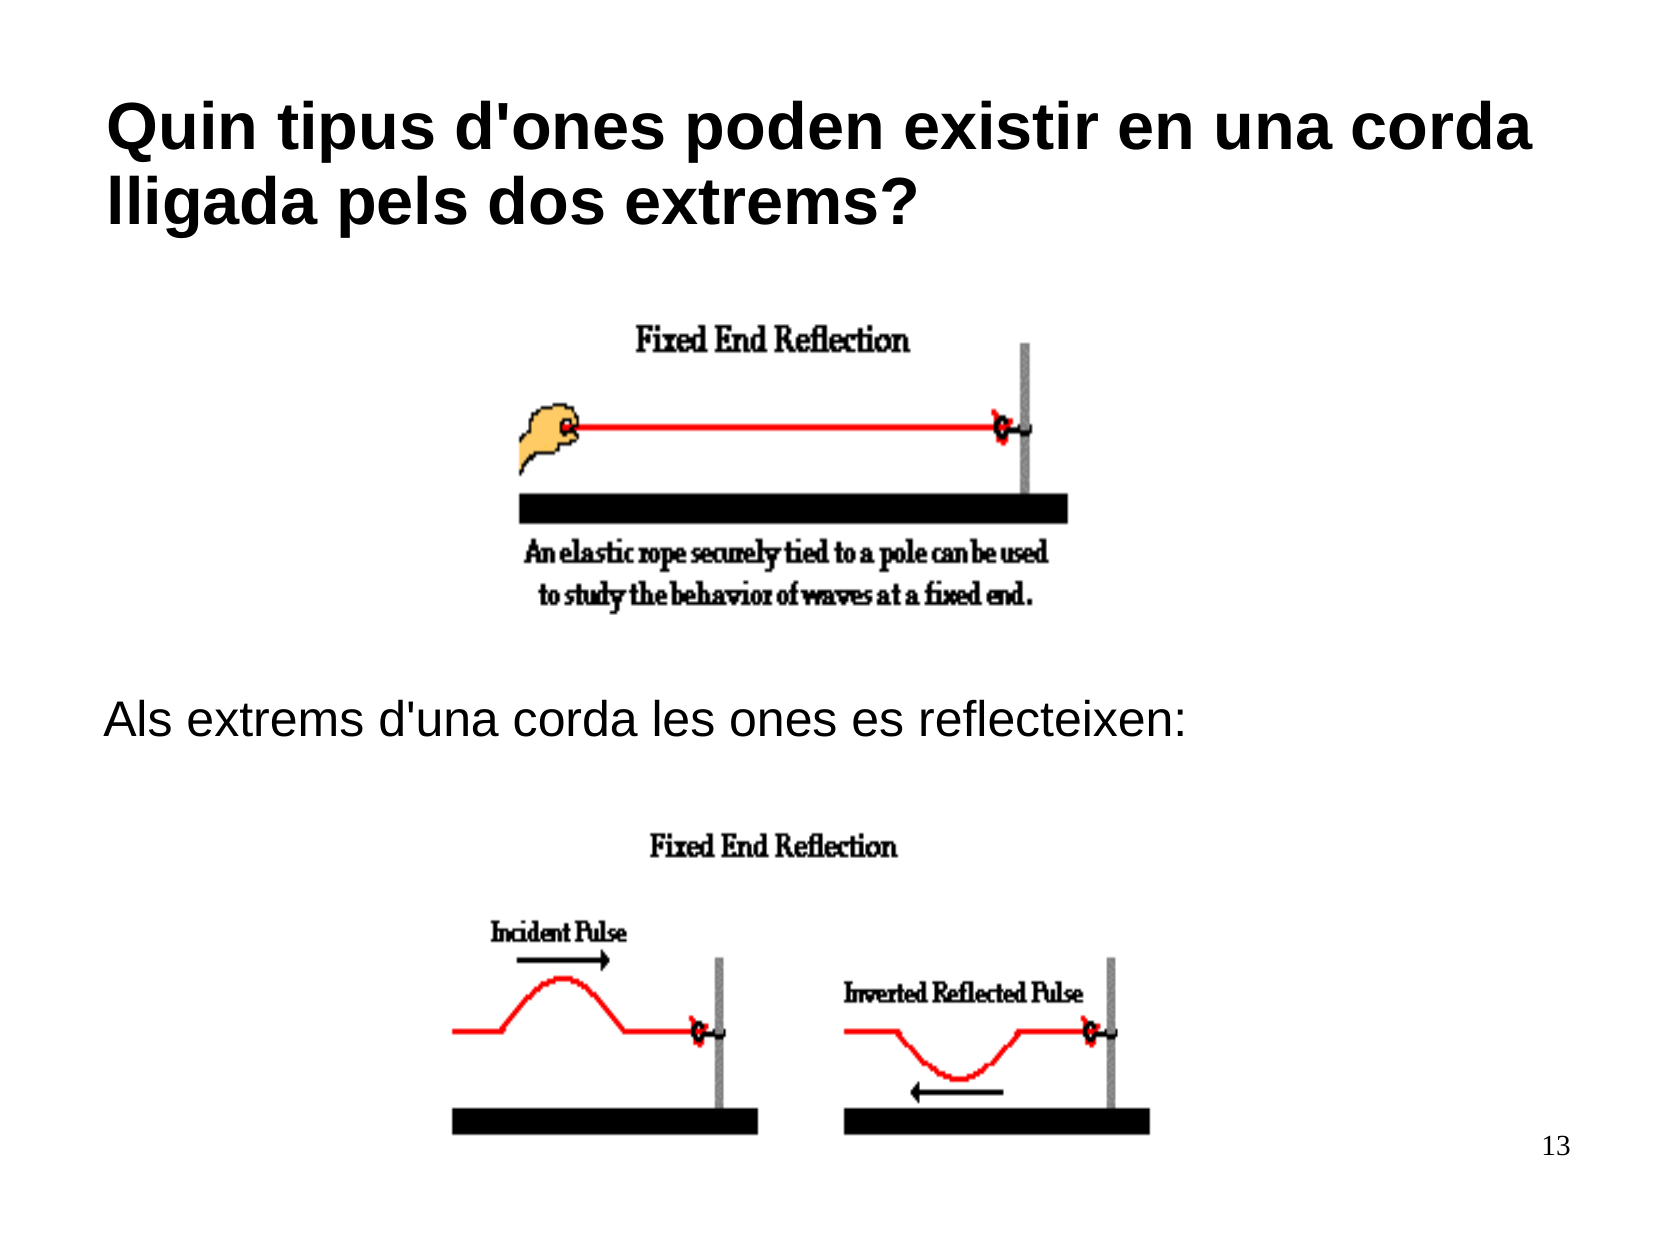

Quin tipus d'ones poden existir en una corda lligada pels dos extrems?
Als extrems d'una corda les ones es reflecteixen:
13